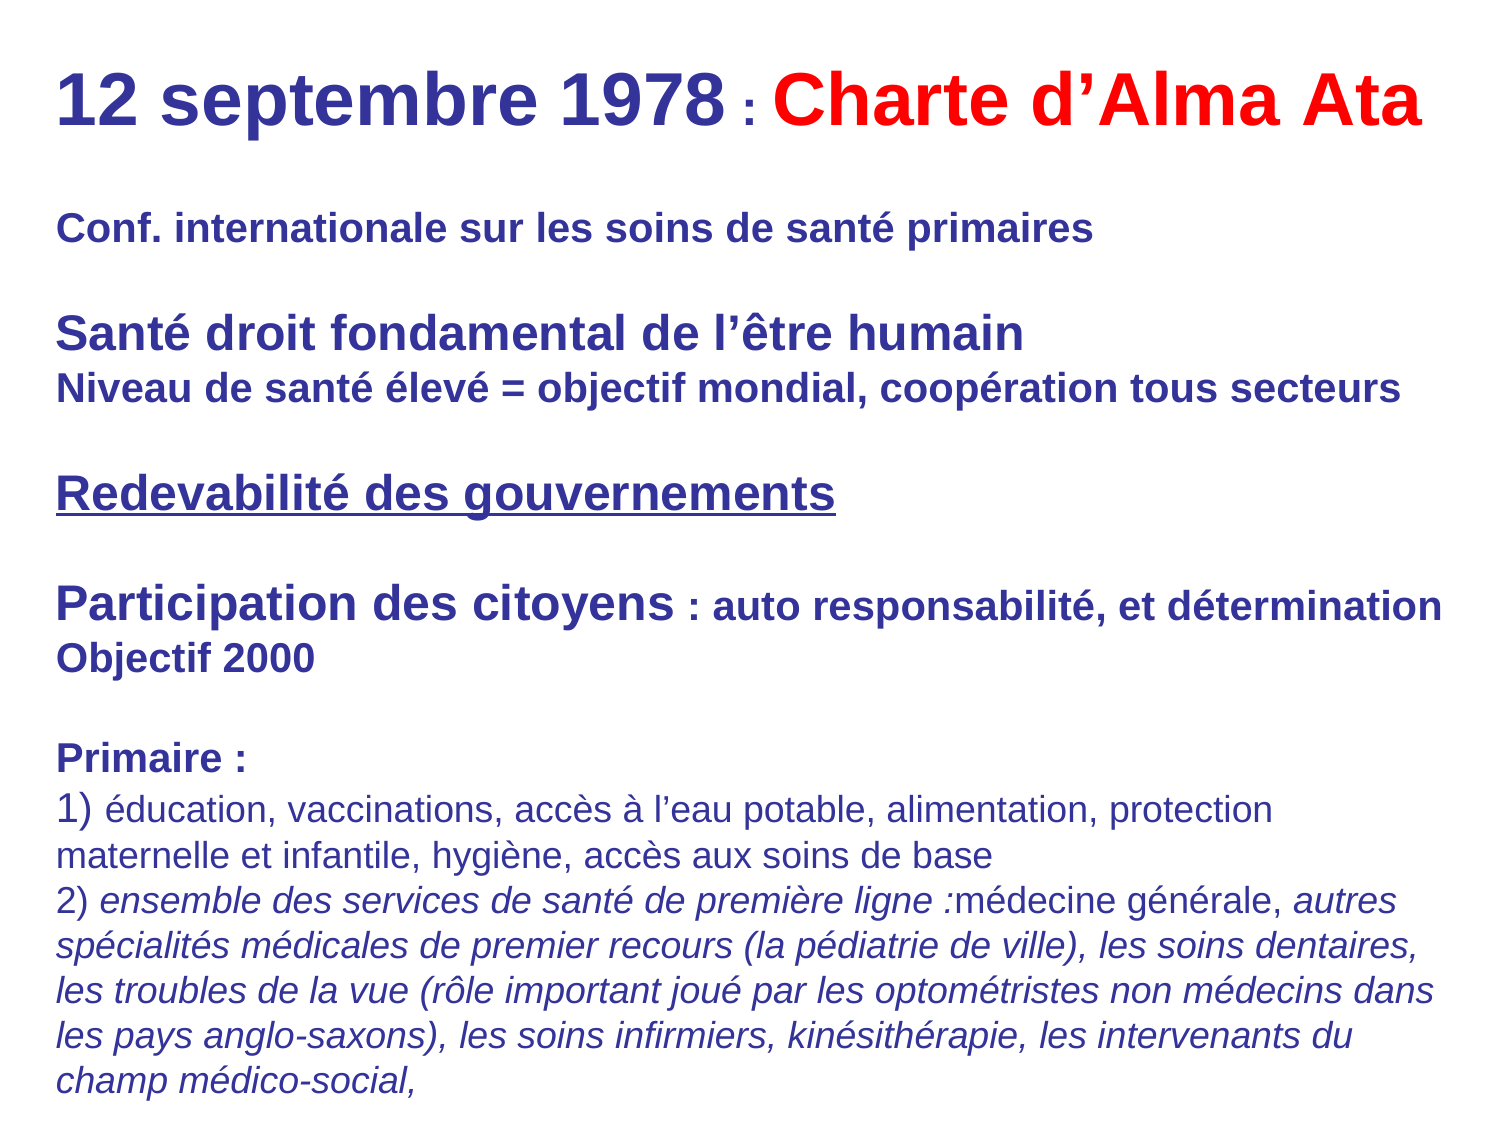

12 septembre 1978 : Charte d’Alma Ata
Conf. internationale sur les soins de santé primaires
Santé droit fondamental de l’être humain
Niveau de santé élevé = objectif mondial, coopération tous secteurs
Redevabilité des gouvernements
Participation des citoyens : auto responsabilité, et détermination
Objectif 2000
Primaire :
1) éducation, vaccinations, accès à l’eau potable, alimentation, protection maternelle et infantile, hygiène, accès aux soins de base
2) ensemble des services de santé de première ligne :médecine générale, autres spécialités médicales de premier recours (la pédiatrie de ville), les soins dentaires, les troubles de la vue (rôle important joué par les optométristes non médecins dans les pays anglo-saxons), les soins infirmiers, kinésithérapie, les intervenants du champ médico-social,